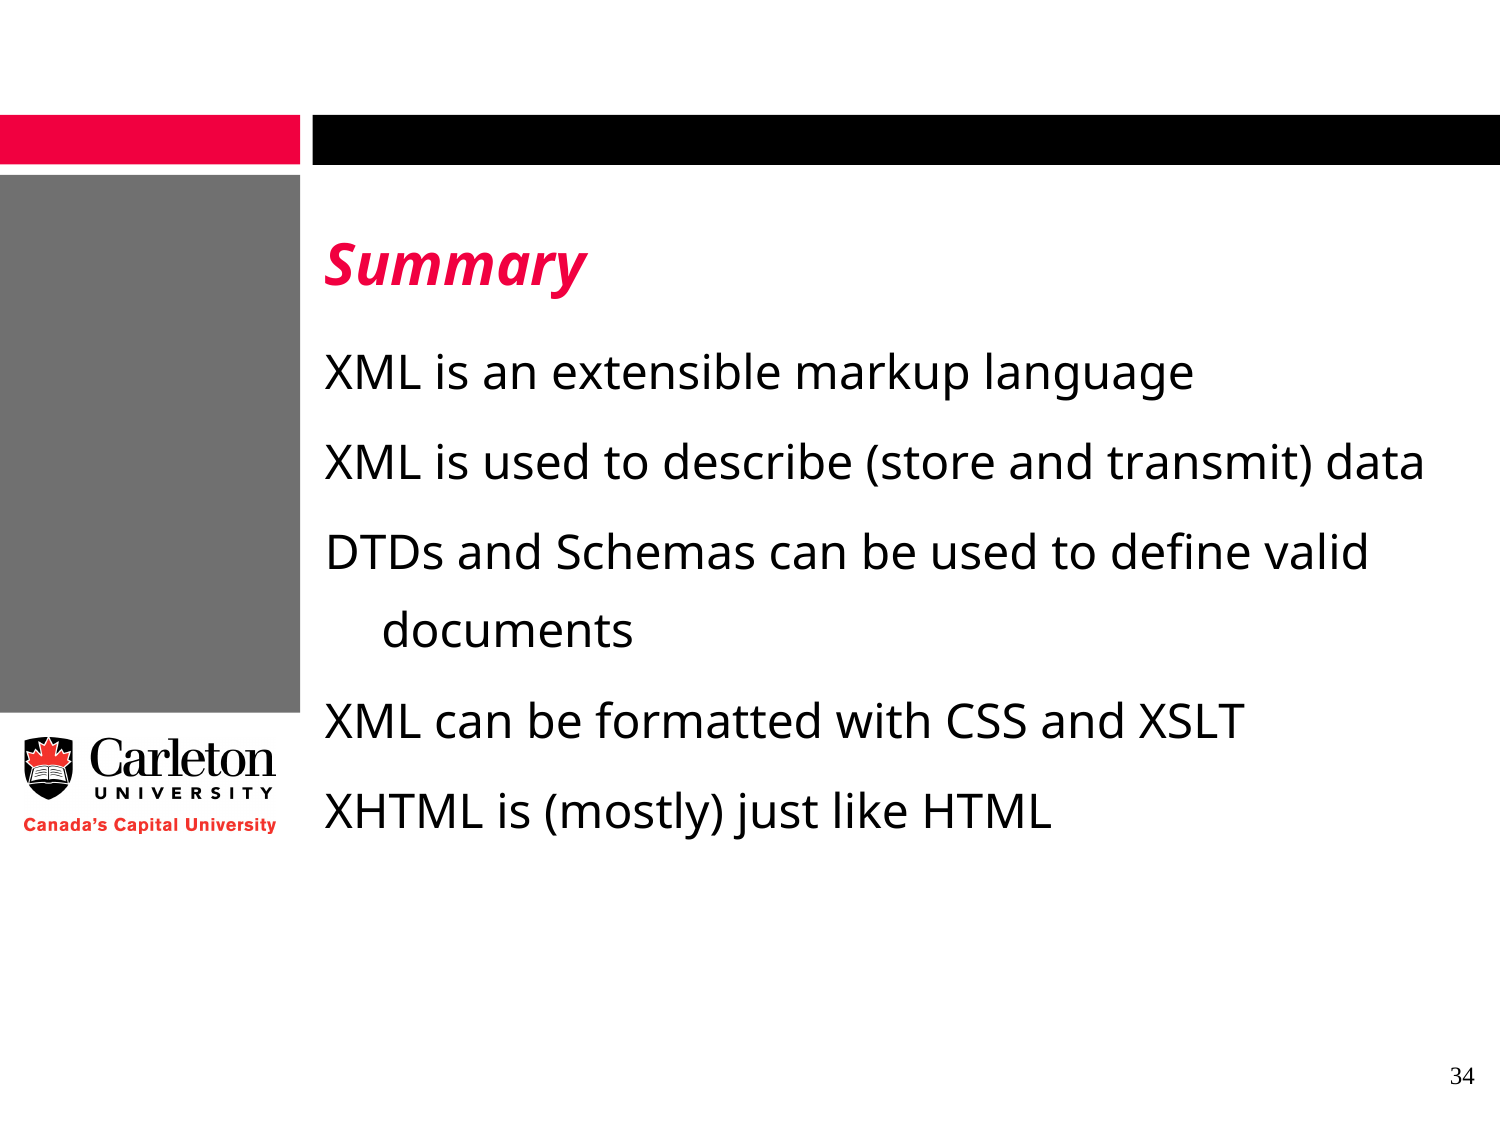

# Summary
XML is an extensible markup language
XML is used to describe (store and transmit) data
DTDs and Schemas can be used to define valid documents
XML can be formatted with CSS and XSLT
XHTML is (mostly) just like HTML
34